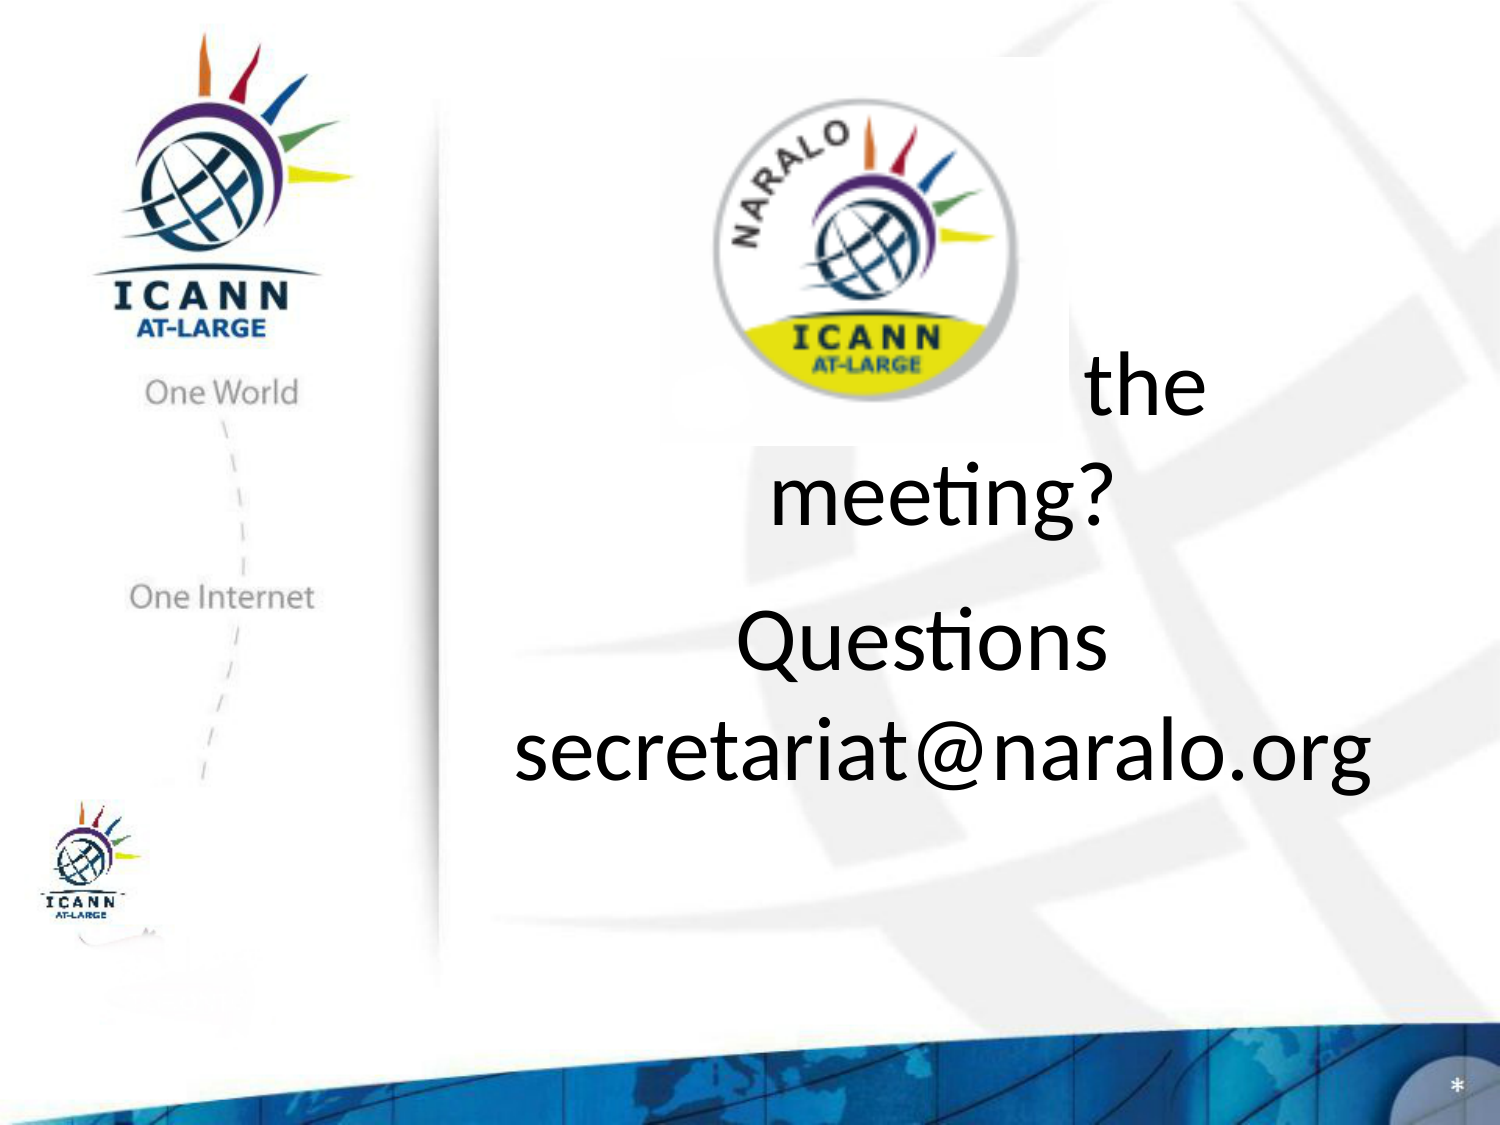

See you at the meeting?
Questions
secretariat@naralo.org
#